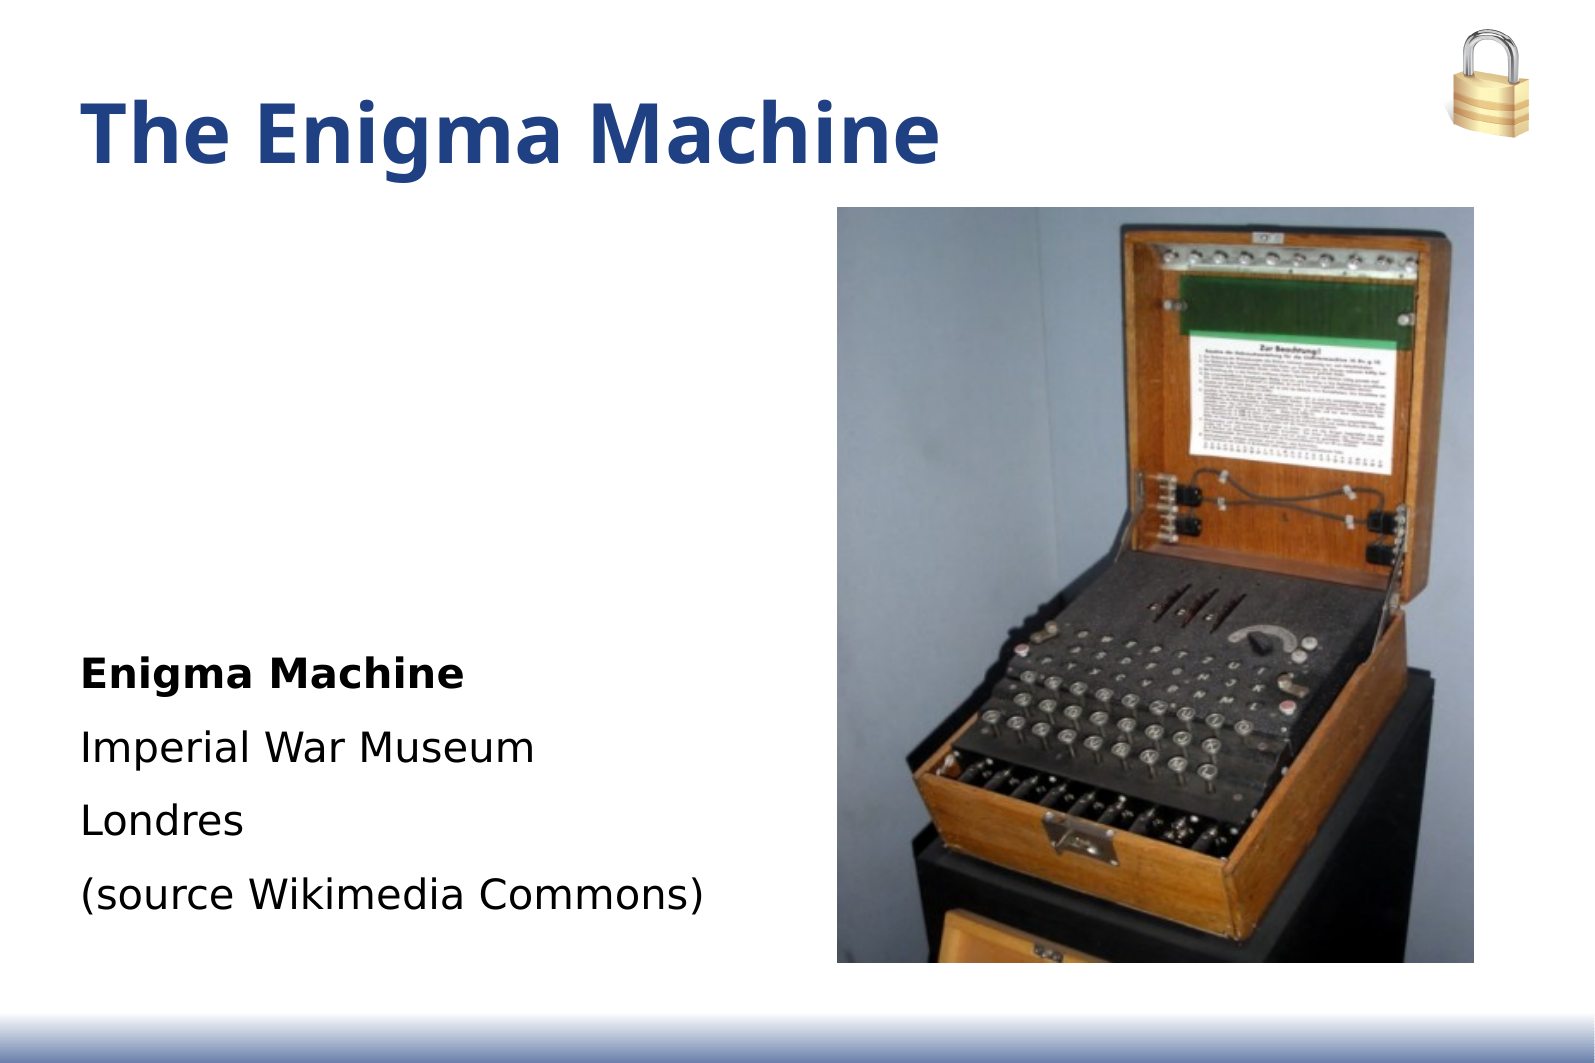

# The Enigma Machine
Enigma Machine
Imperial War Museum
Londres
(source Wikimedia Commons)